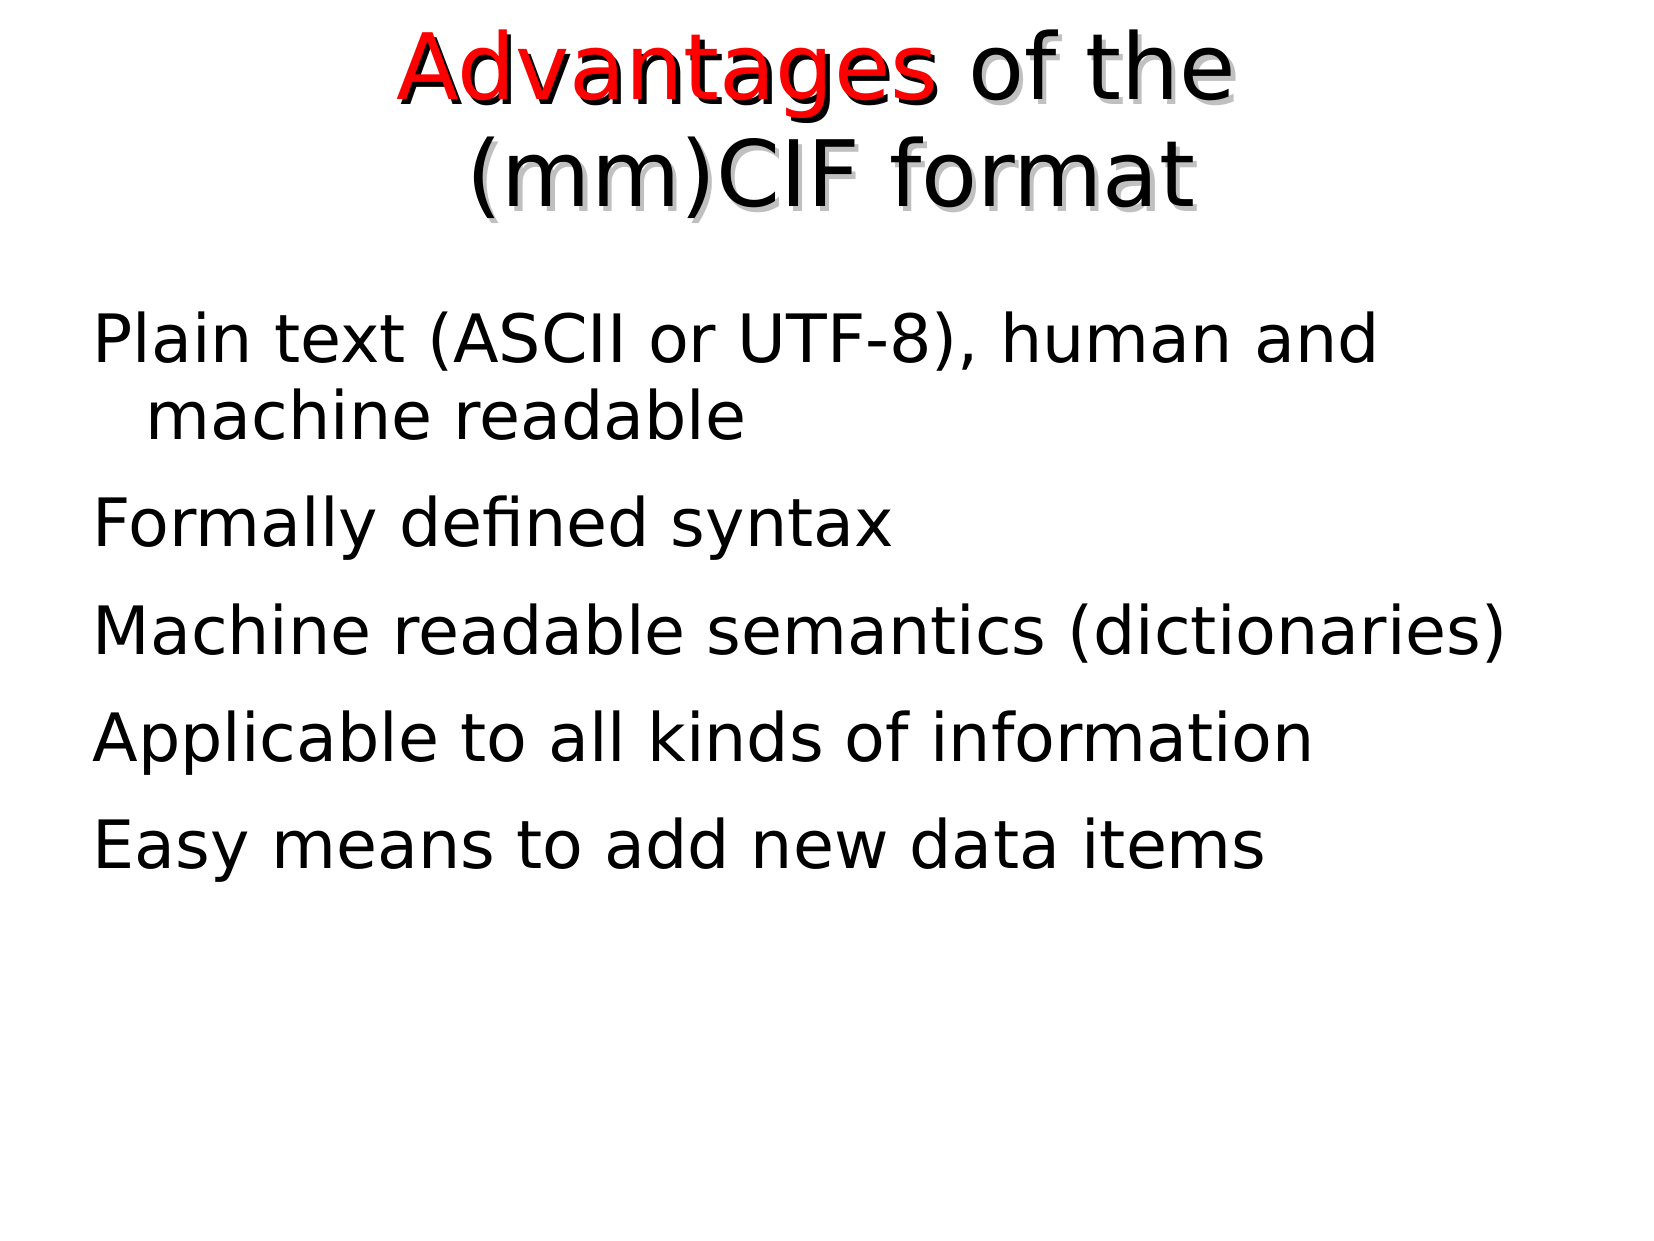

# Advantages of the (mm)CIF format
Plain text (ASCII or UTF-8), human and machine readable
Formally defined syntax
Machine readable semantics (dictionaries)
Applicable to all kinds of information
Easy means to add new data items